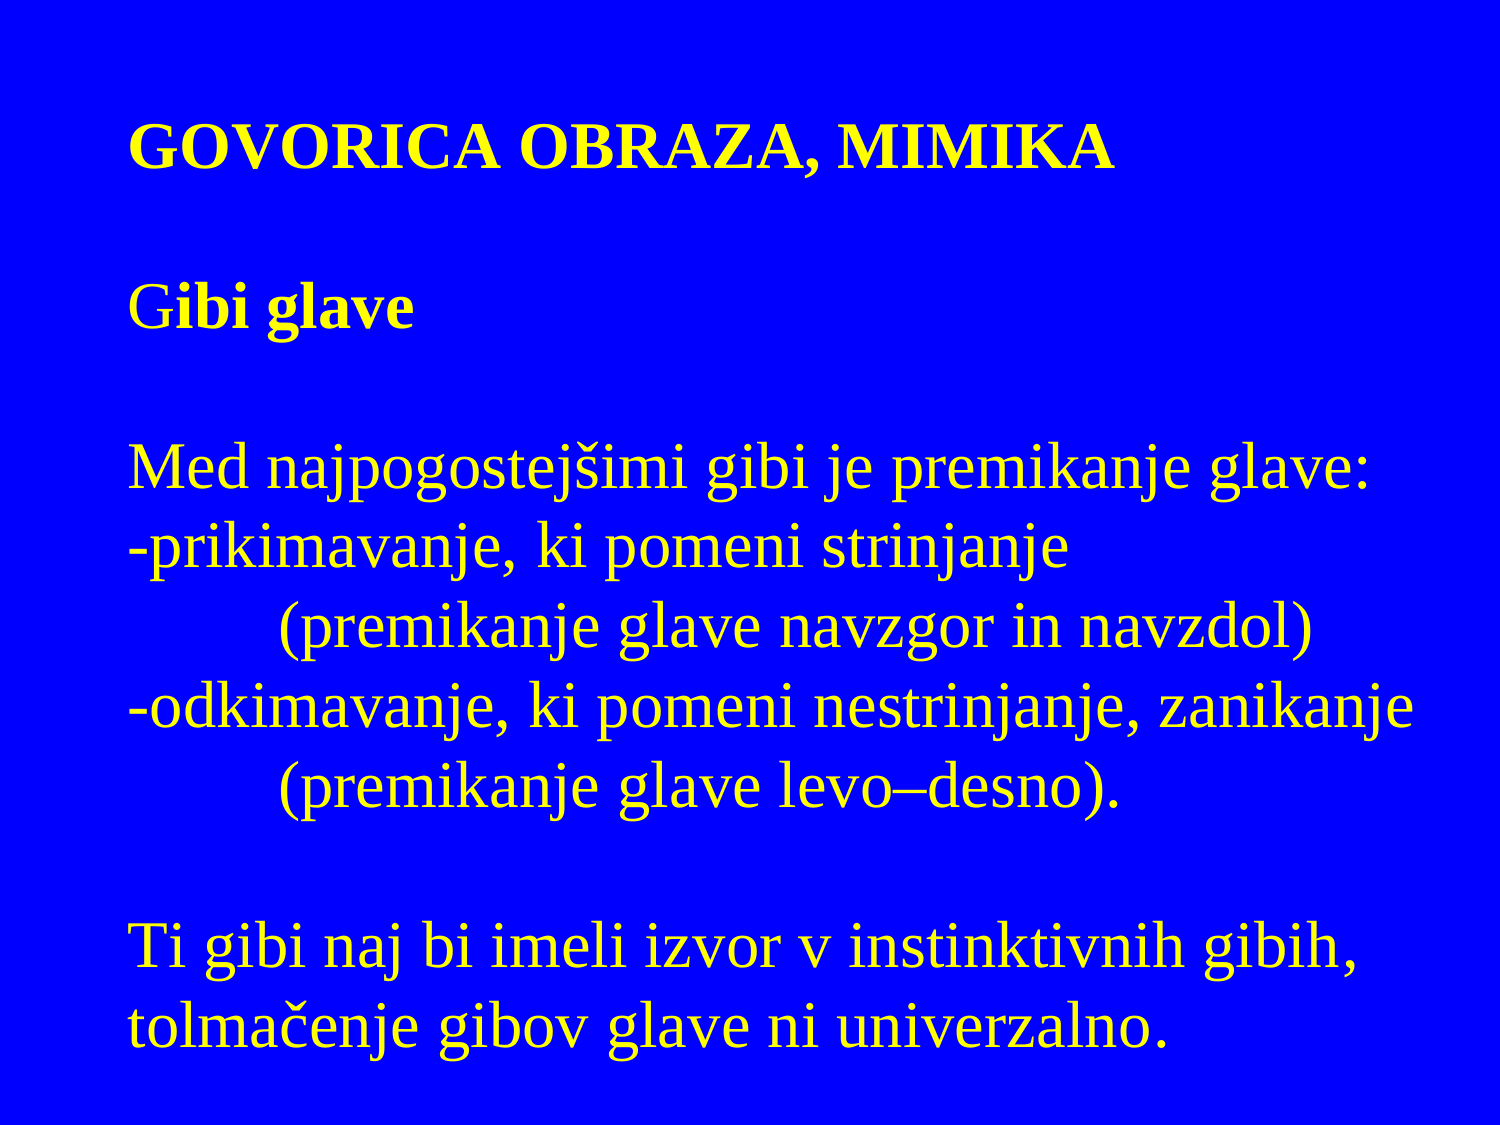

# GOVORICA OBRAZA, MIMIKA   Gibi glave   Med najpogostejšimi gibi je premikanje glave: -prikimavanje, ki pomeni strinjanje (premikanje glave navzgor in navzdol) -odkimavanje, ki pomeni nestrinjanje, zanikanje (premikanje glave levo–desno). Ti gibi naj bi imeli izvor v instinktivnih gibih, tolmačenje gibov glave ni univerzalno.